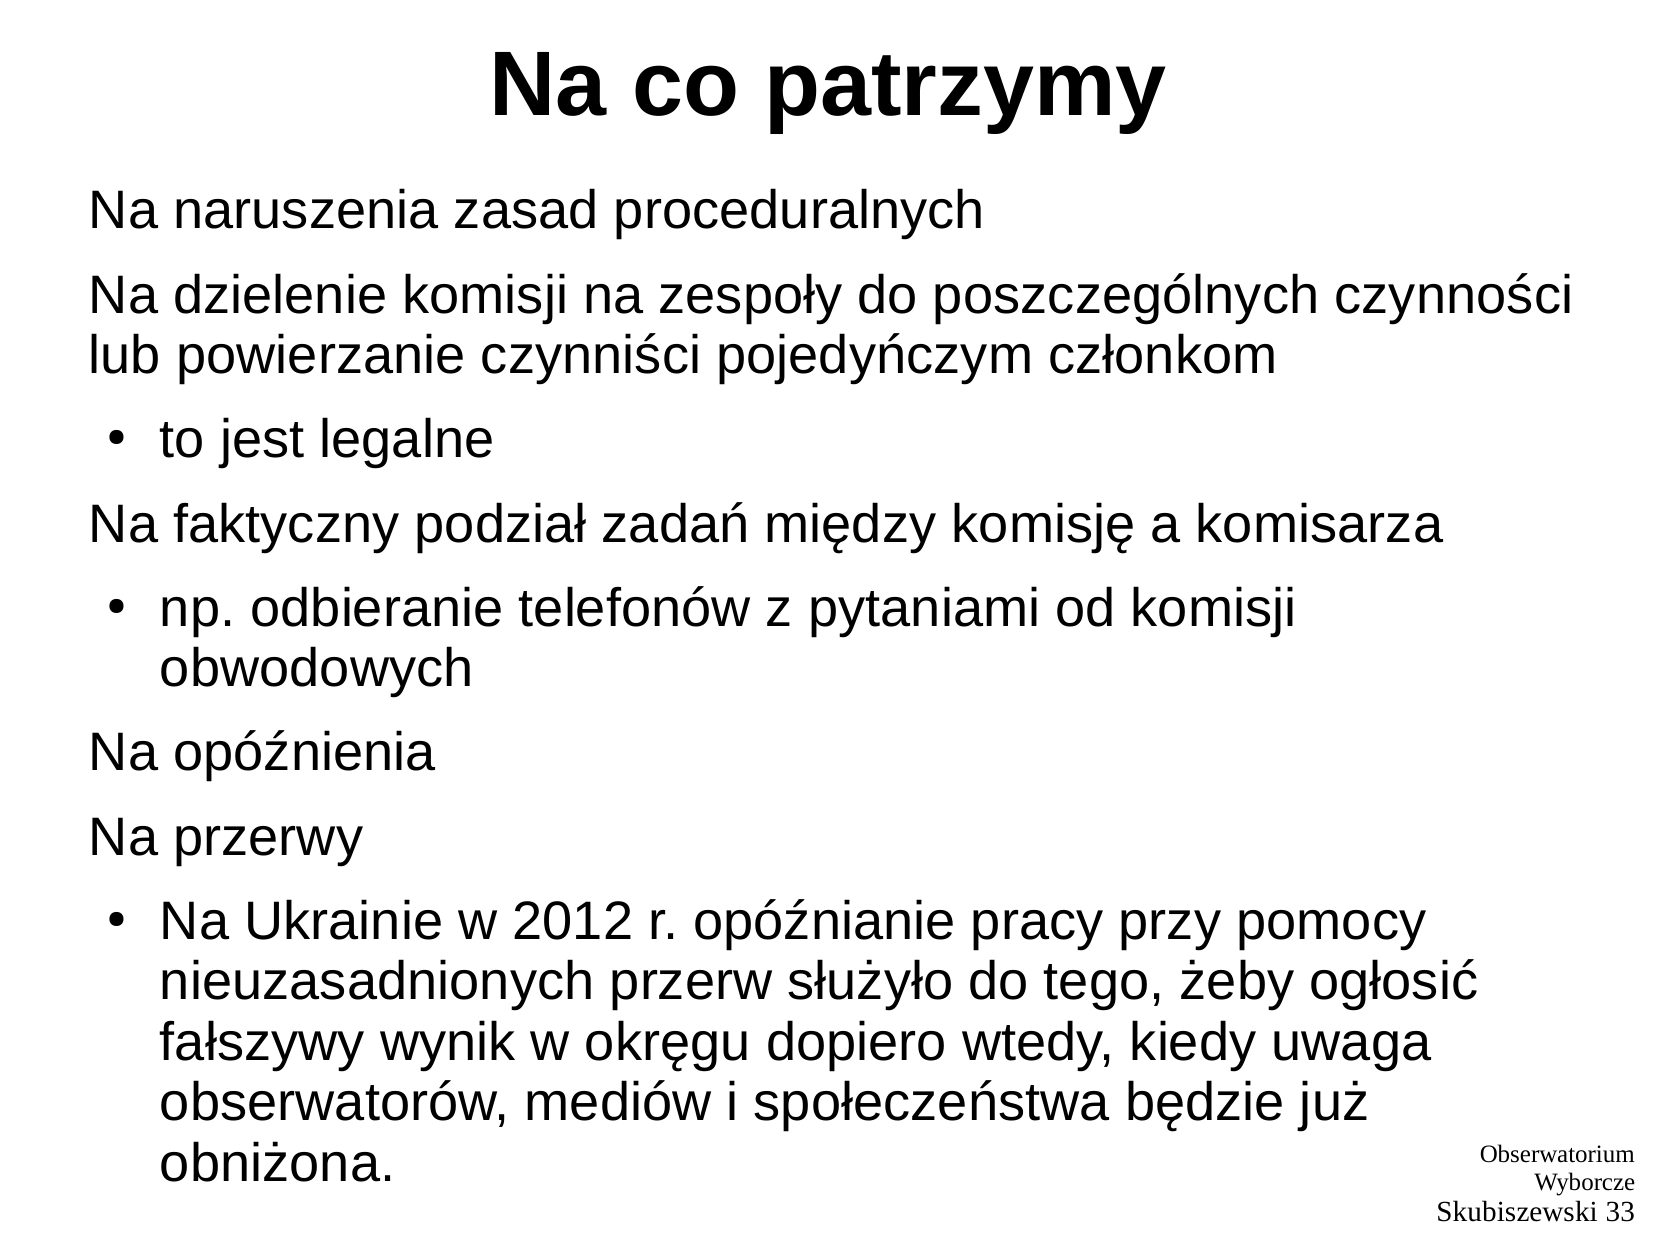

# Na co patrzymy
Na naruszenia zasad proceduralnych
Na dzielenie komisji na zespoły do poszczególnych czynności lub powierzanie czynniści pojedyńczym członkom
to jest legalne
Na faktyczny podział zadań między komisję a komisarza
np. odbieranie telefonów z pytaniami od komisji obwodowych
Na opóźnienia
Na przerwy
Na Ukrainie w 2012 r. opóźnianie pracy przy pomocy nieuzasadnionych przerw służyło do tego, żeby ogłosić fałszywy wynik w okręgu dopiero wtedy, kiedy uwaga obserwatorów, mediów i społeczeństwa będzie już obniżona.
33